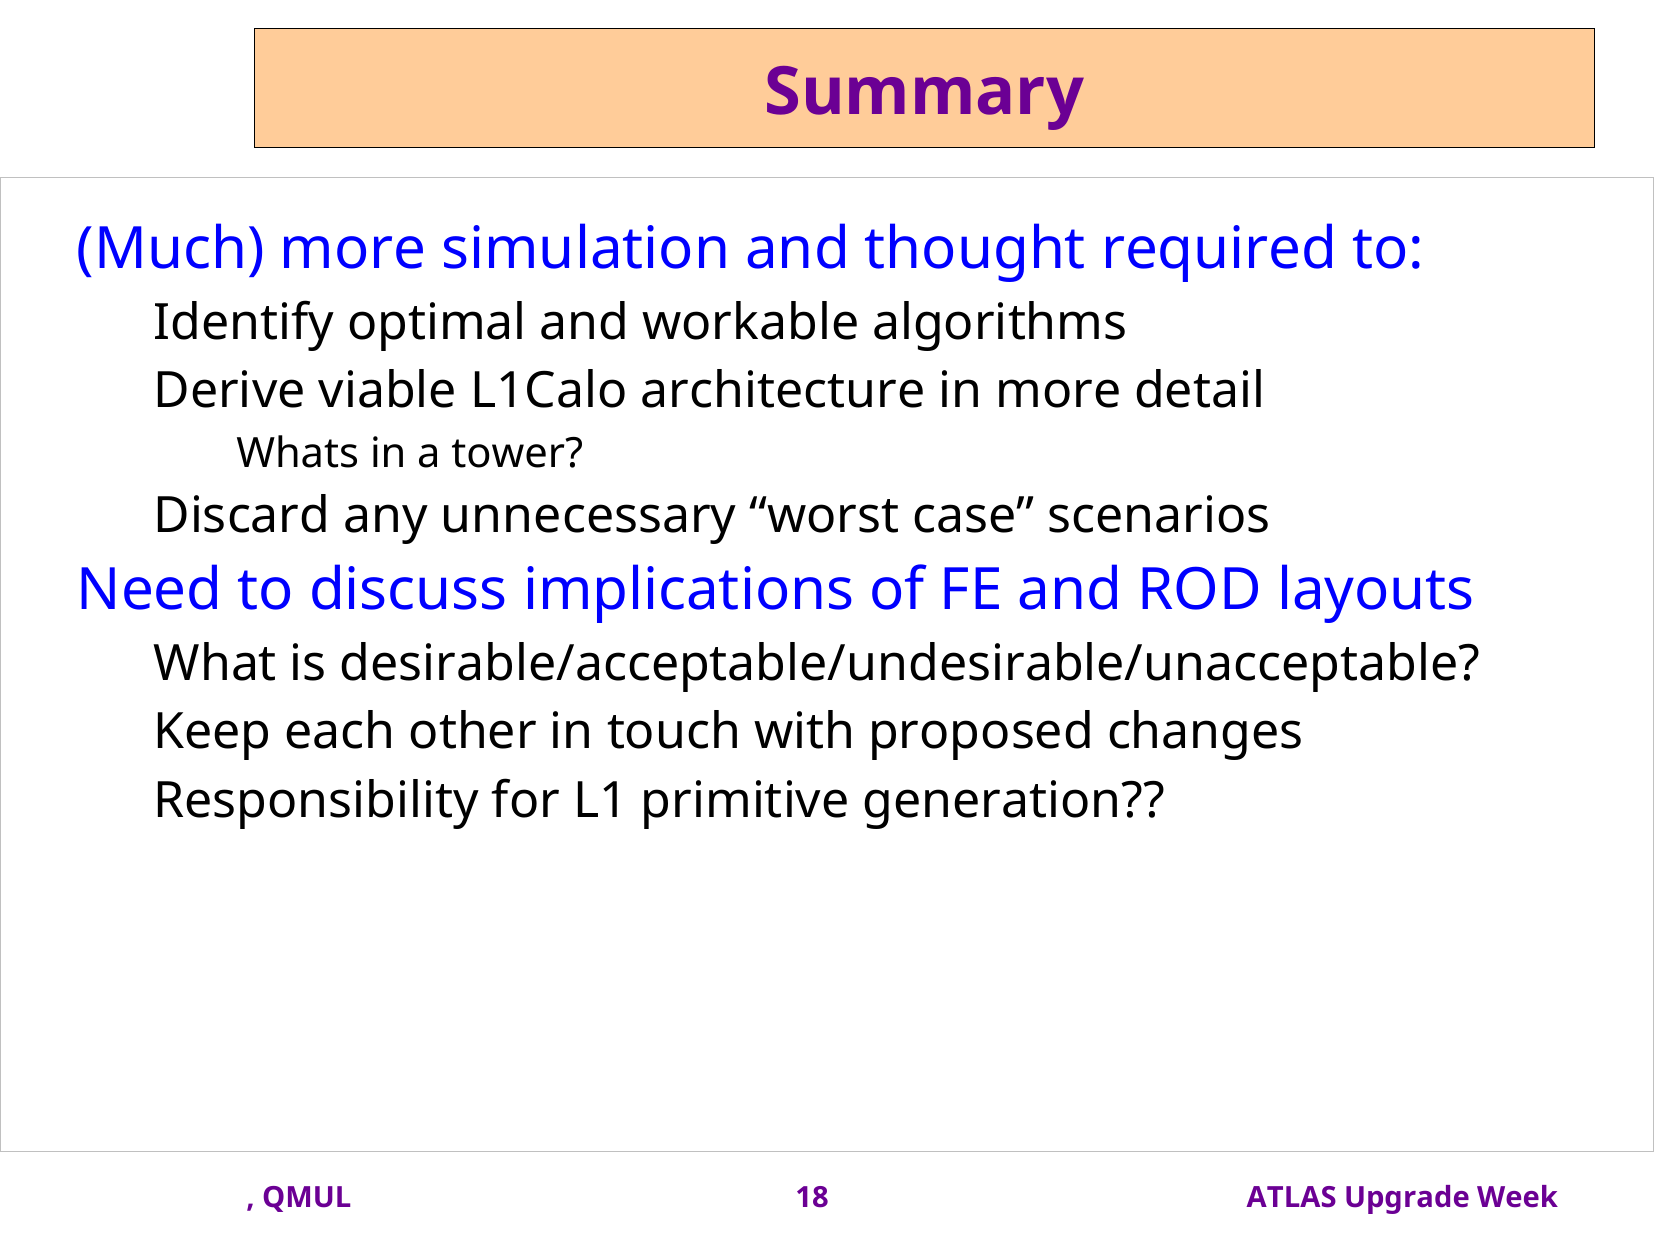

# Summary
(Much) more simulation and thought required to:
Identify optimal and workable algorithms
Derive viable L1Calo architecture in more detail
Whats in a tower?
Discard any unnecessary “worst case” scenarios
Need to discuss implications of FE and ROD layouts
What is desirable/acceptable/undesirable/unacceptable?
Keep each other in touch with proposed changes
Responsibility for L1 primitive generation??